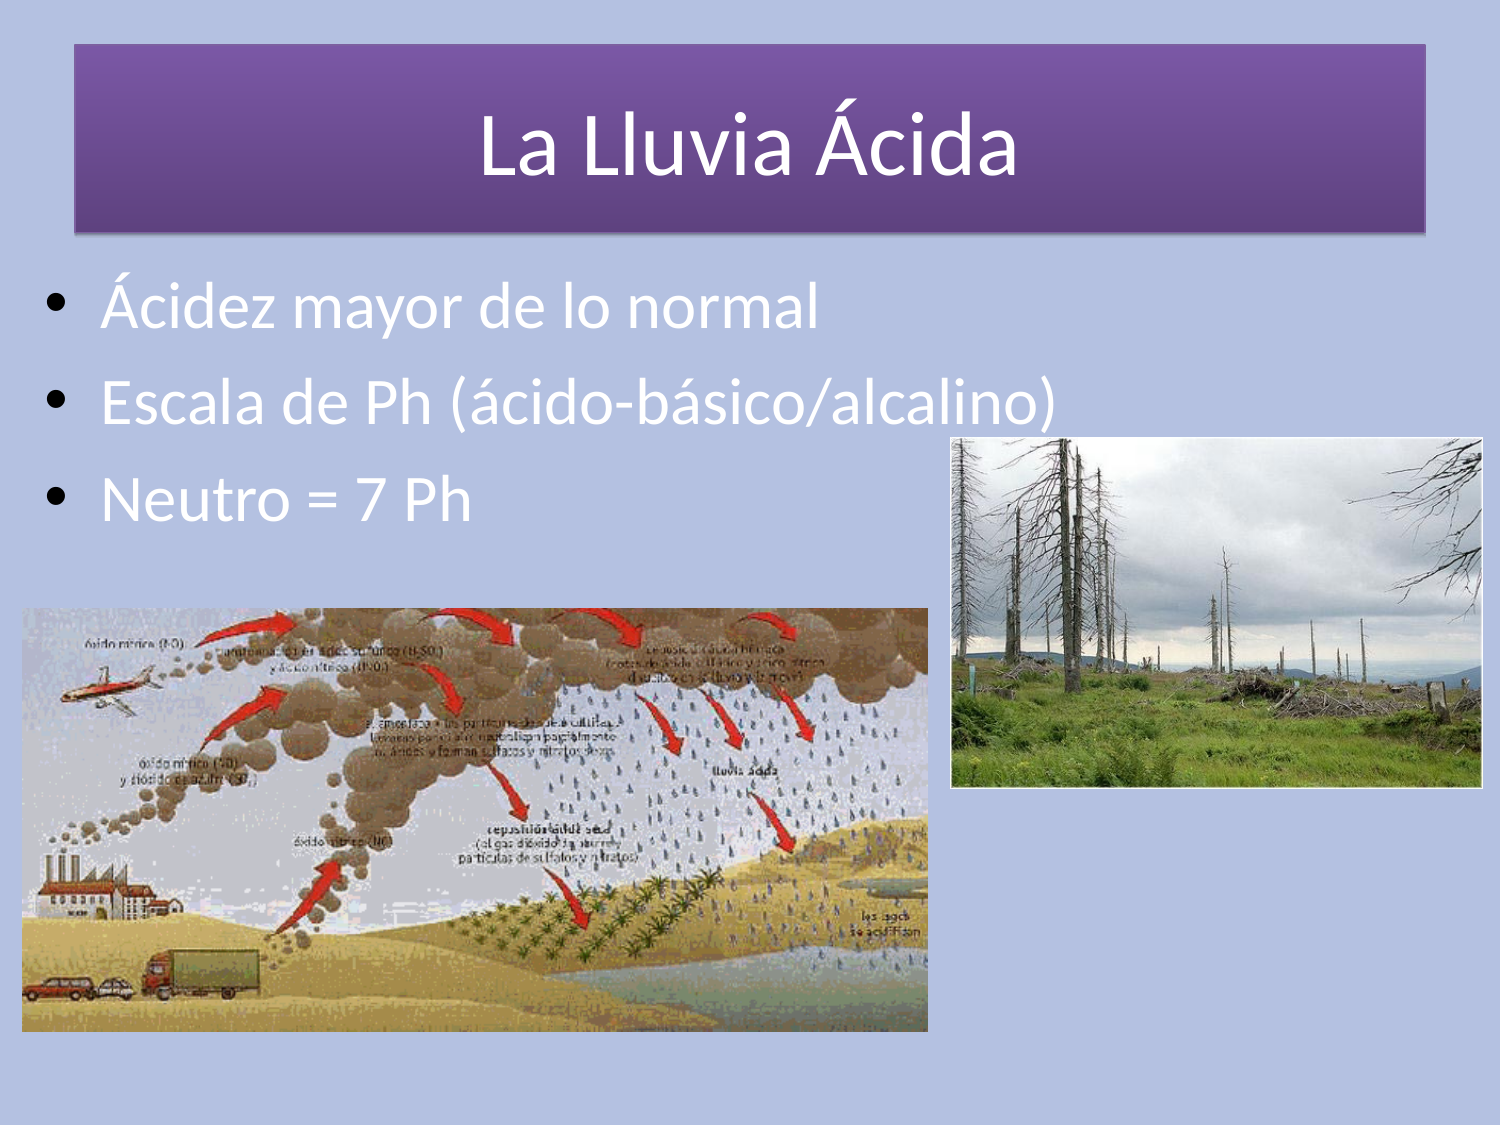

# La Lluvia Ácida
Ácidez mayor de lo normal
Escala de Ph (ácido-básico/alcalino)
Neutro = 7 Ph